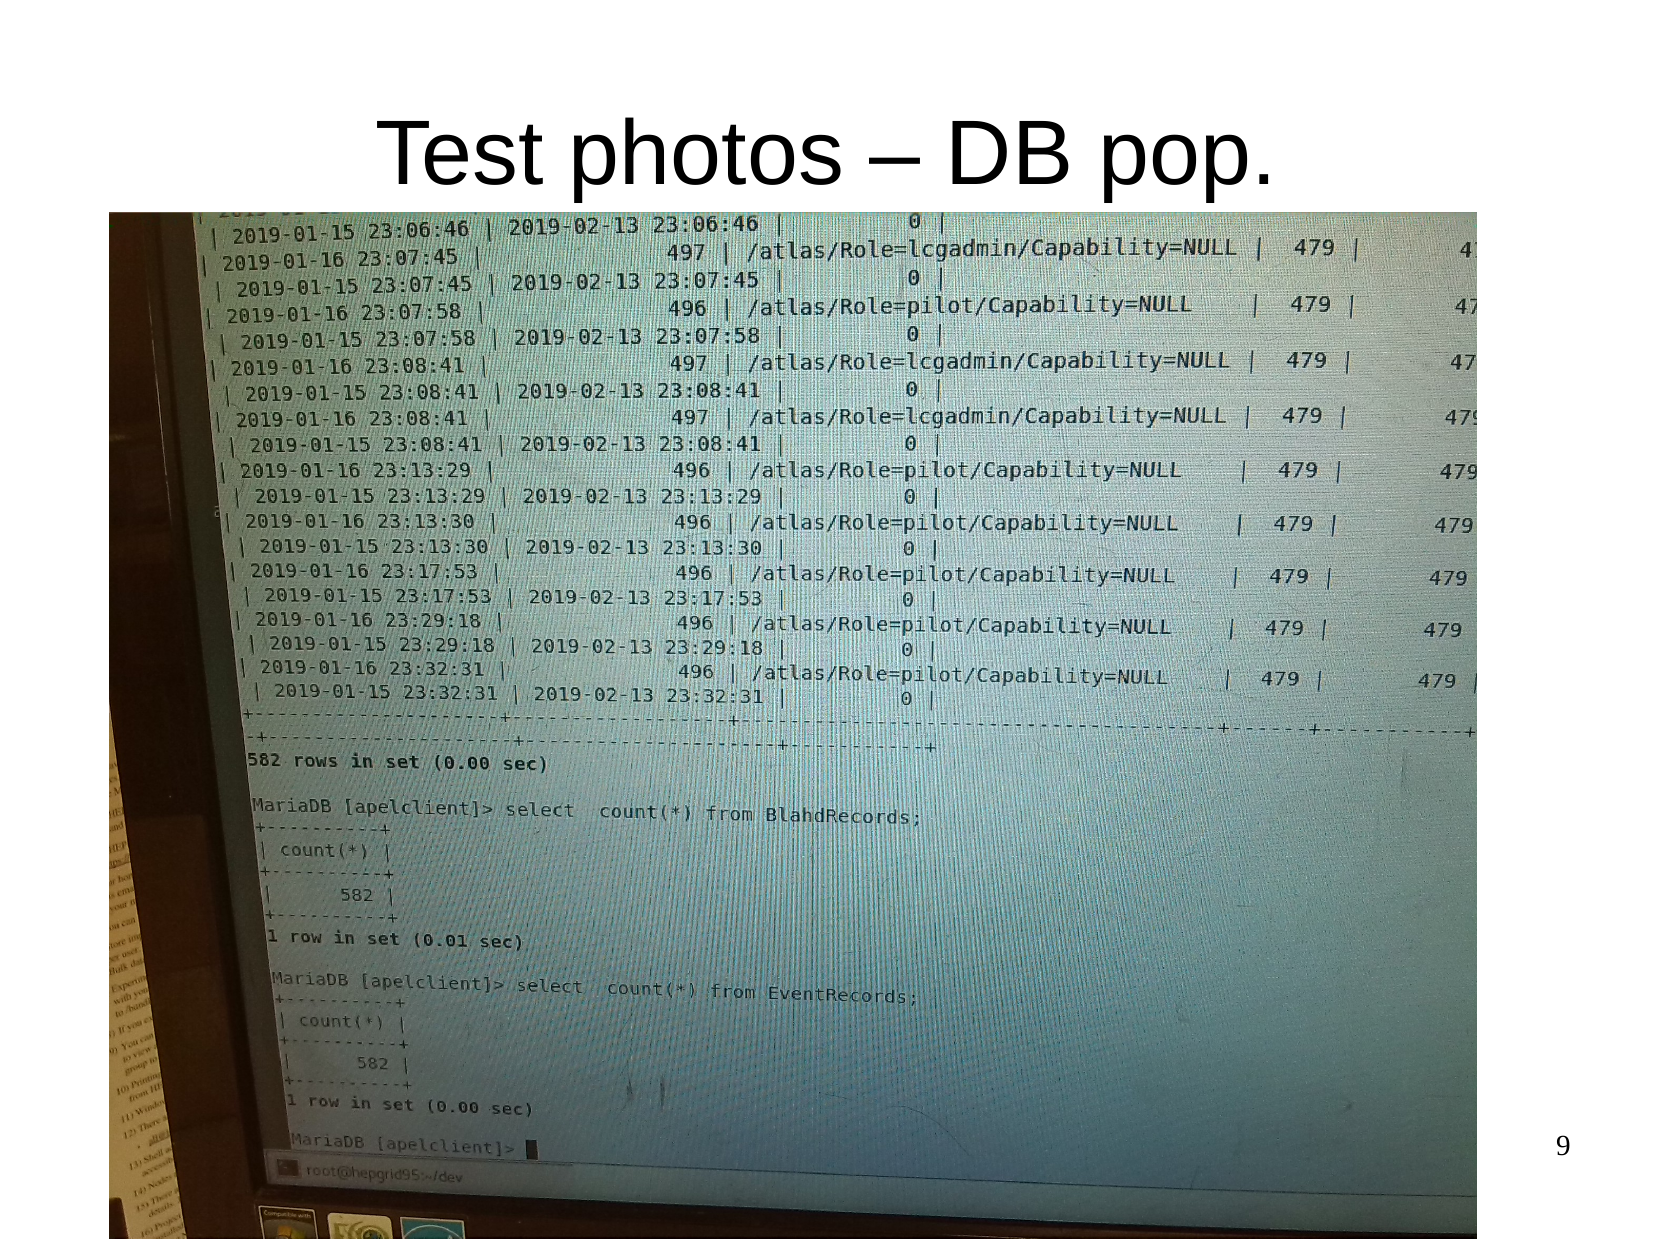

# Test photos – DB pop.
9